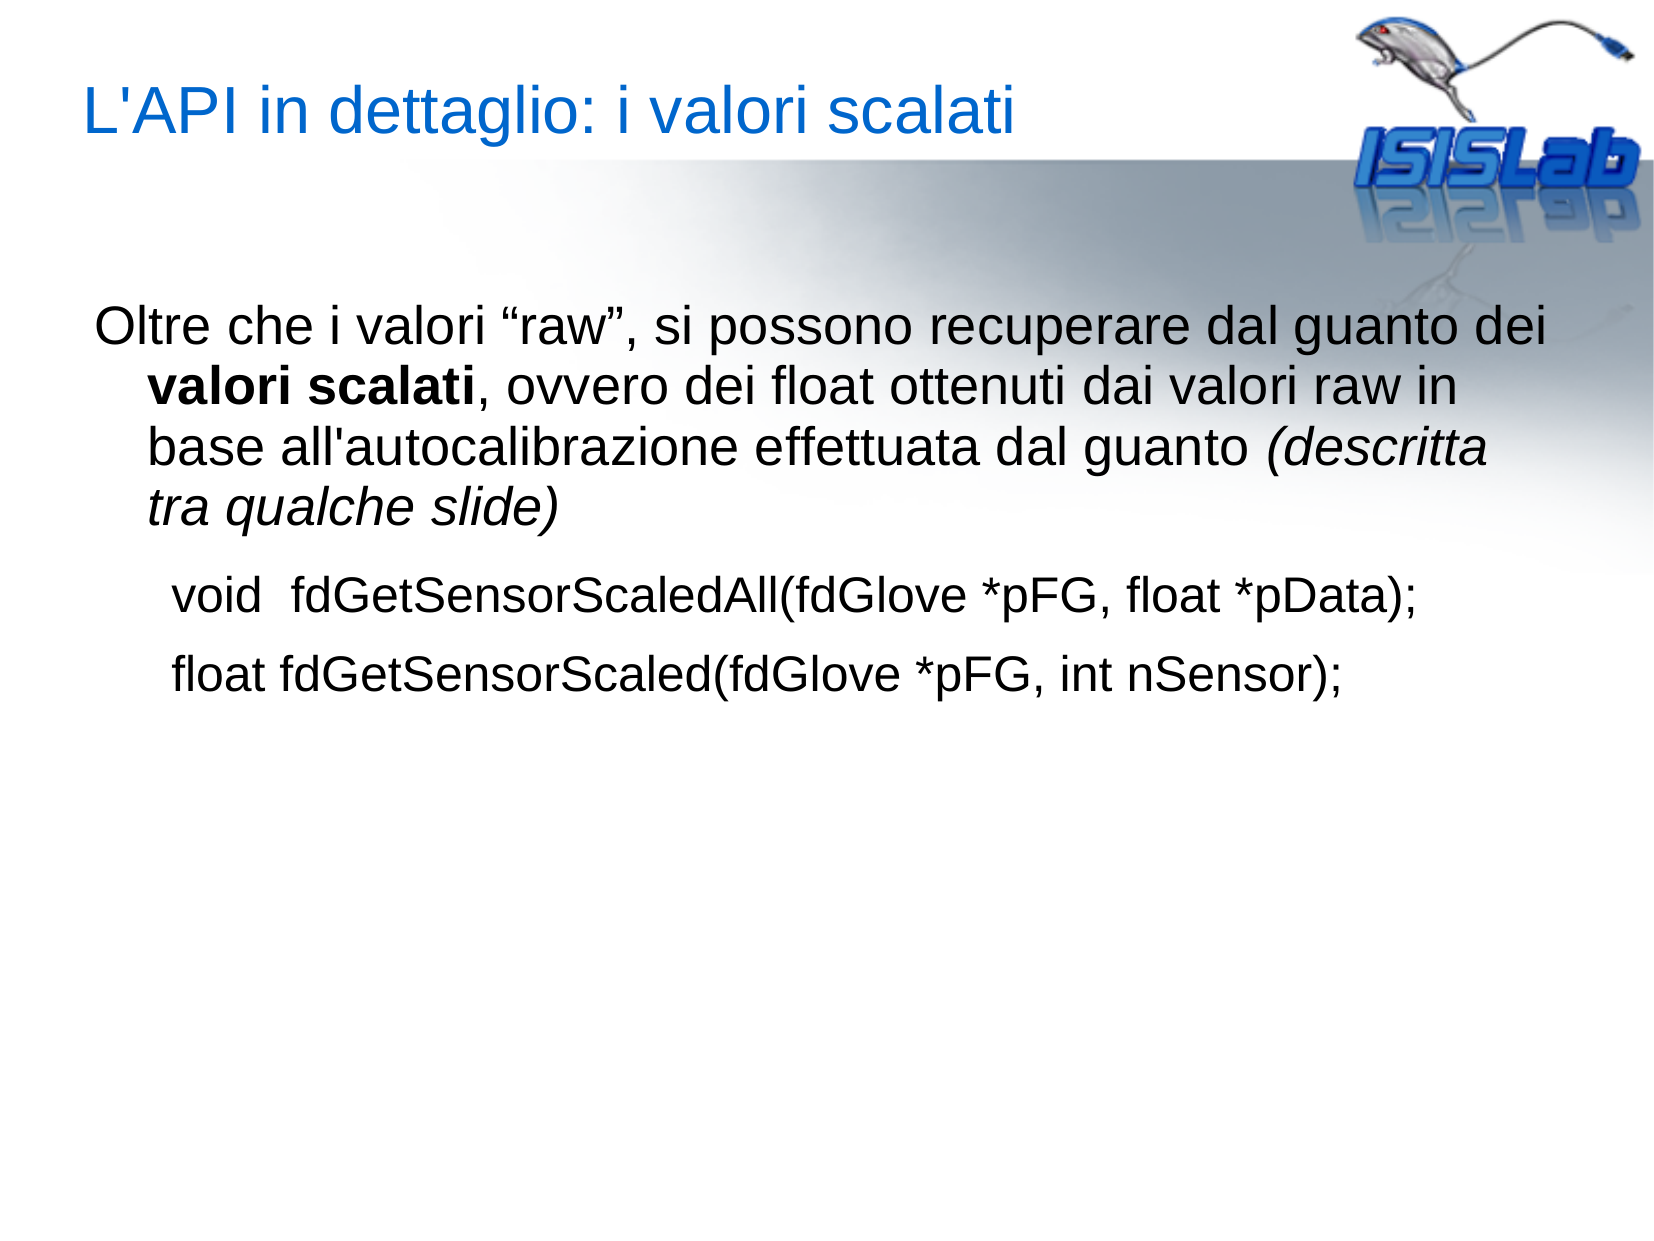

L'API in dettaglio: i valori scalati
# Oltre che i valori “raw”, si possono recuperare dal guanto dei valori scalati, ovvero dei float ottenuti dai valori raw in base all'autocalibrazione effettuata dal guanto (descritta tra qualche slide)
void fdGetSensorScaledAll(fdGlove *pFG, float *pData);
float fdGetSensorScaled(fdGlove *pFG, int nSensor);